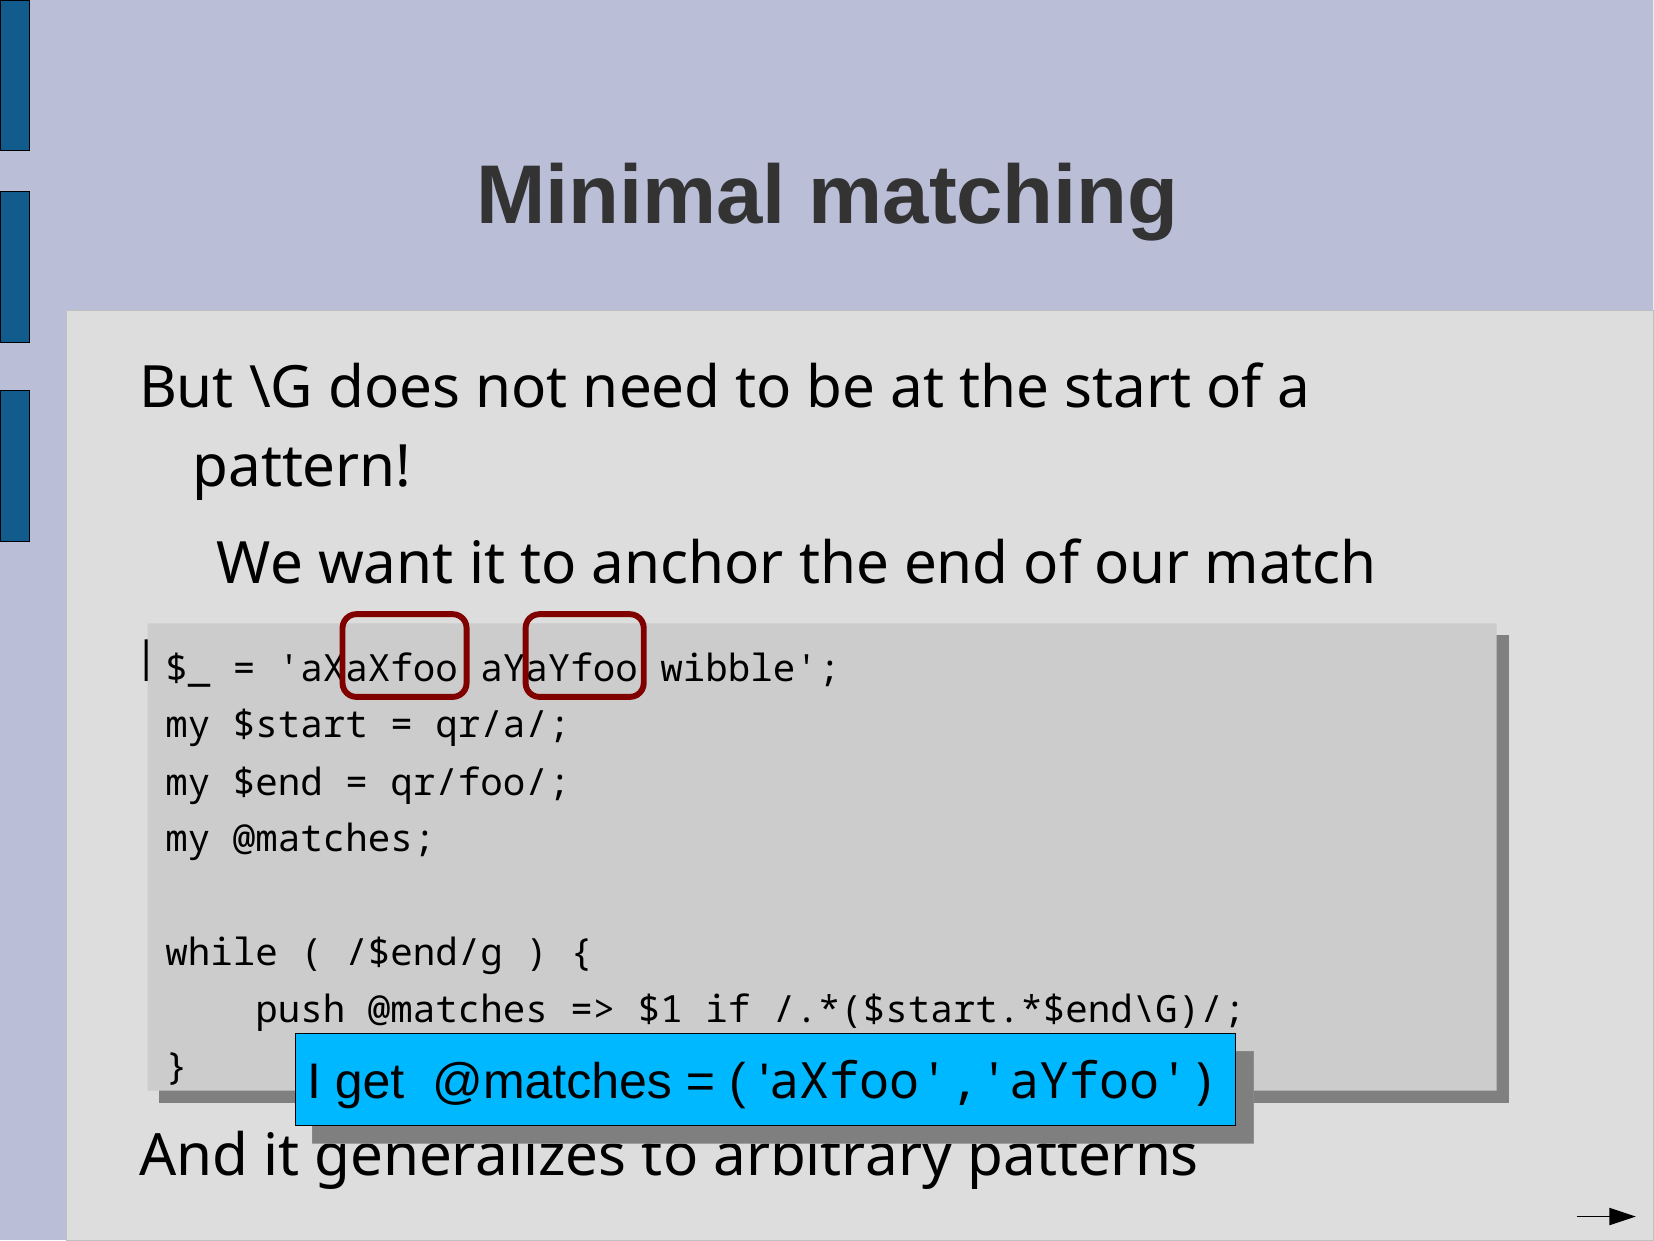

# Minimal matching
But \G does not need to be at the start of a pattern!
We want it to anchor the end of our match
Putting it all together
And it generalizes to arbitrary patterns
$_ = 'aXaXfoo aYaYfoo wibble';
my $start = qr/a/;
my $end = qr/foo/;
my @matches;
while ( /$end/g ) {
 push @matches => $1 if /.*($start.*$end\G)/;
}
I get @matches = ( 'aXfoo','aYfoo')